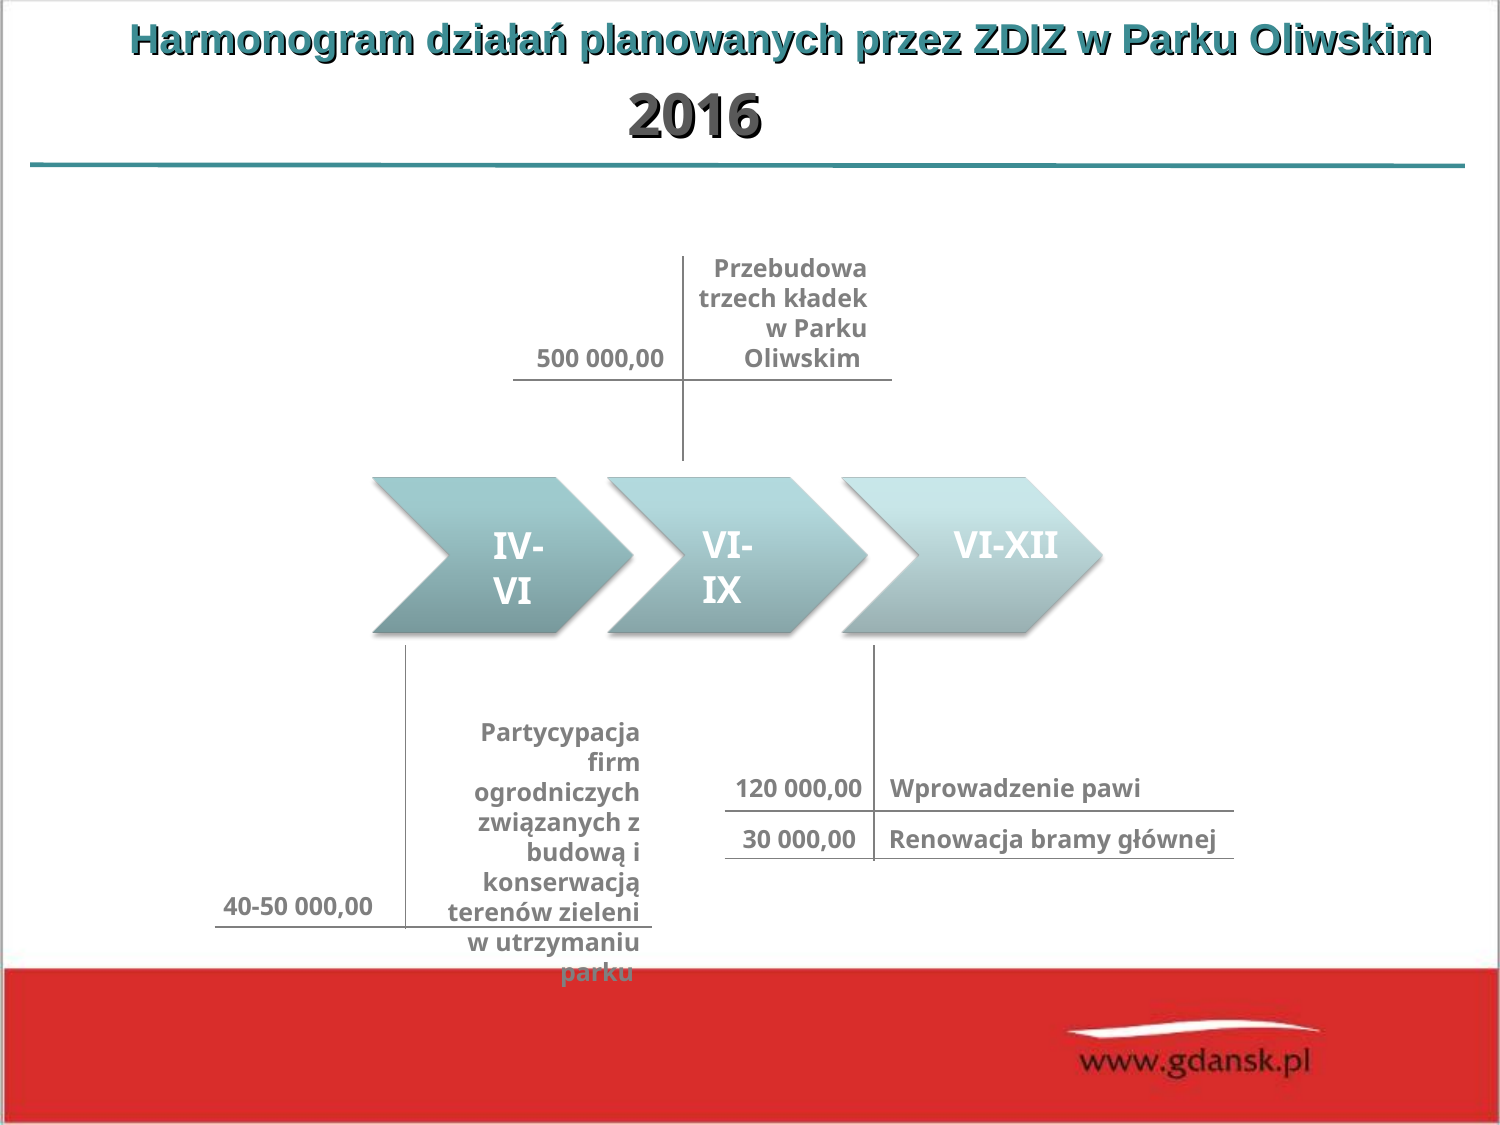

Harmonogram działań planowanych przez ZDIZ w Parku Oliwskim
2016
Przebudowa trzech kładek w Parku Oliwskim
500 000,00
VI-IX
VI-XII
IV-VI
Partycypacja firm ogrodniczych związanych z budową i konserwacją terenów zieleni w utrzymaniu parku
120 000,00
Wprowadzenie pawi
30 000,00
Renowacja bramy głównej
40-50 000,00